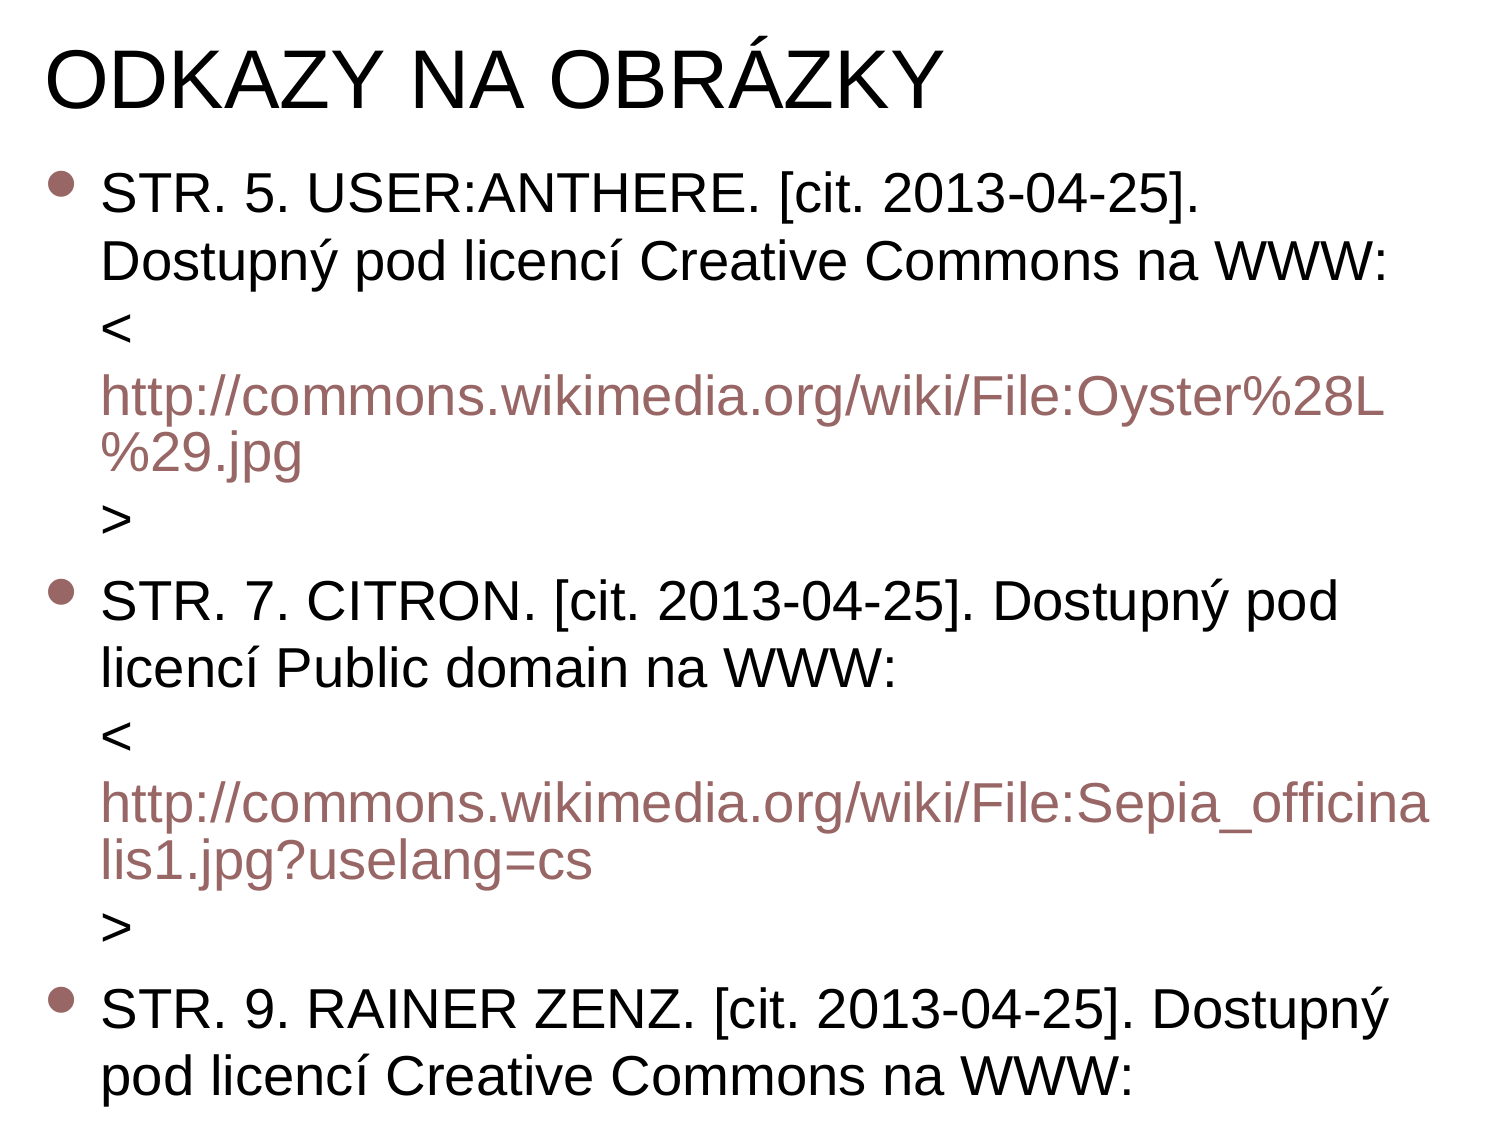

# ODKAZY NA OBRÁZKY
STR. 5. USER:ANTHERE. [cit. 2013-04-25]. Dostupný pod licencí Creative Commons na WWW:
<http://commons.wikimedia.org/wiki/File:Oyster%28L%29.jpg>
STR. 7. CITRON. [cit. 2013-04-25]. Dostupný pod licencí Public domain na WWW:
<http://commons.wikimedia.org/wiki/File:Sepia_officinalis1.jpg?uselang=cs>
STR. 9. RAINER ZENZ. [cit. 2013-04-25]. Dostupný pod licencí Creative Commons na WWW:
<http://commons.wikimedia.org/wiki/File:Miesmuscheln-2.jpg>